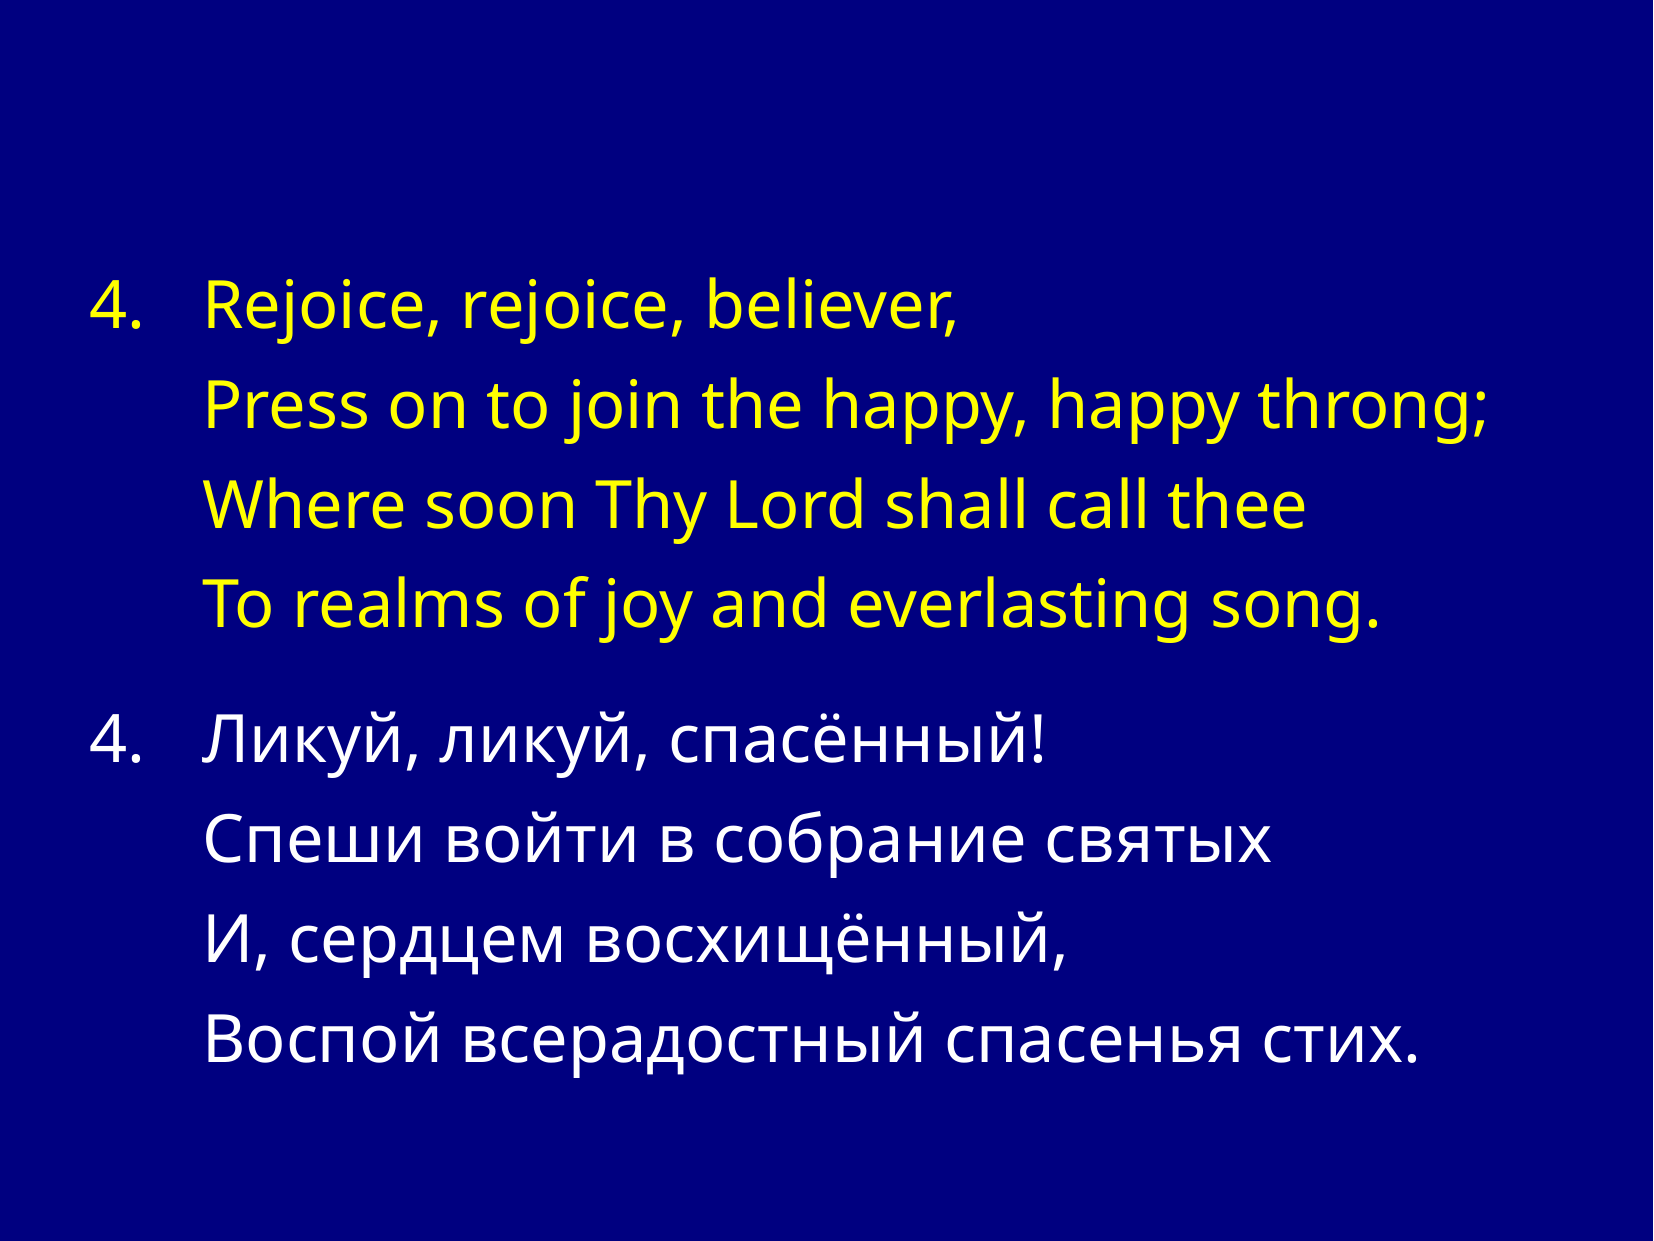

4.	Rejoice, rejoice, believer,
	Press on to join the happy, happy throng;
	Where soon Thy Lord shall call thee
	To realms of joy and everlasting song.
4.	Ликуй, ликуй, спасённый!
	Спеши войти в собрание святых
	И, сердцем восхищённый,
	Воспой всерадостный спасенья стих.